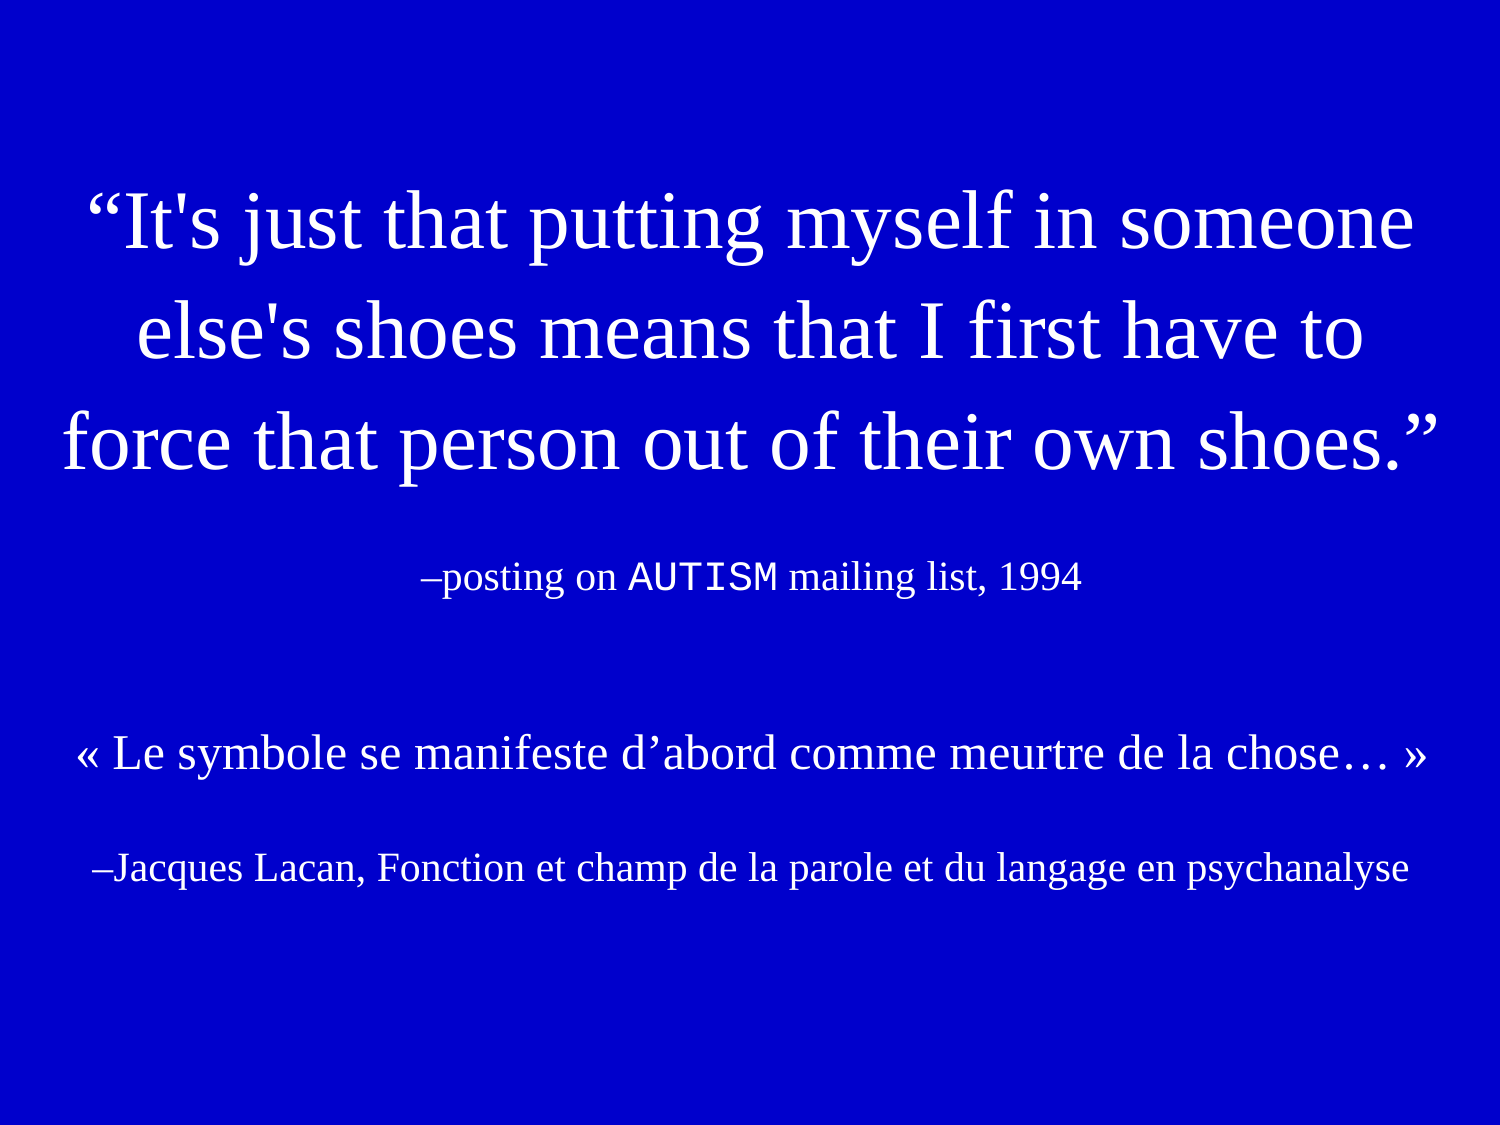

# “It's just that putting myself in someone else's shoes means that I first have to force that person out of their own shoes.” –posting on AUTISM mailing list, 1994 « Le symbole se manifeste d’abord comme meurtre de la chose… » –Jacques Lacan, Fonction et champ de la parole et du langage en psychanalyse